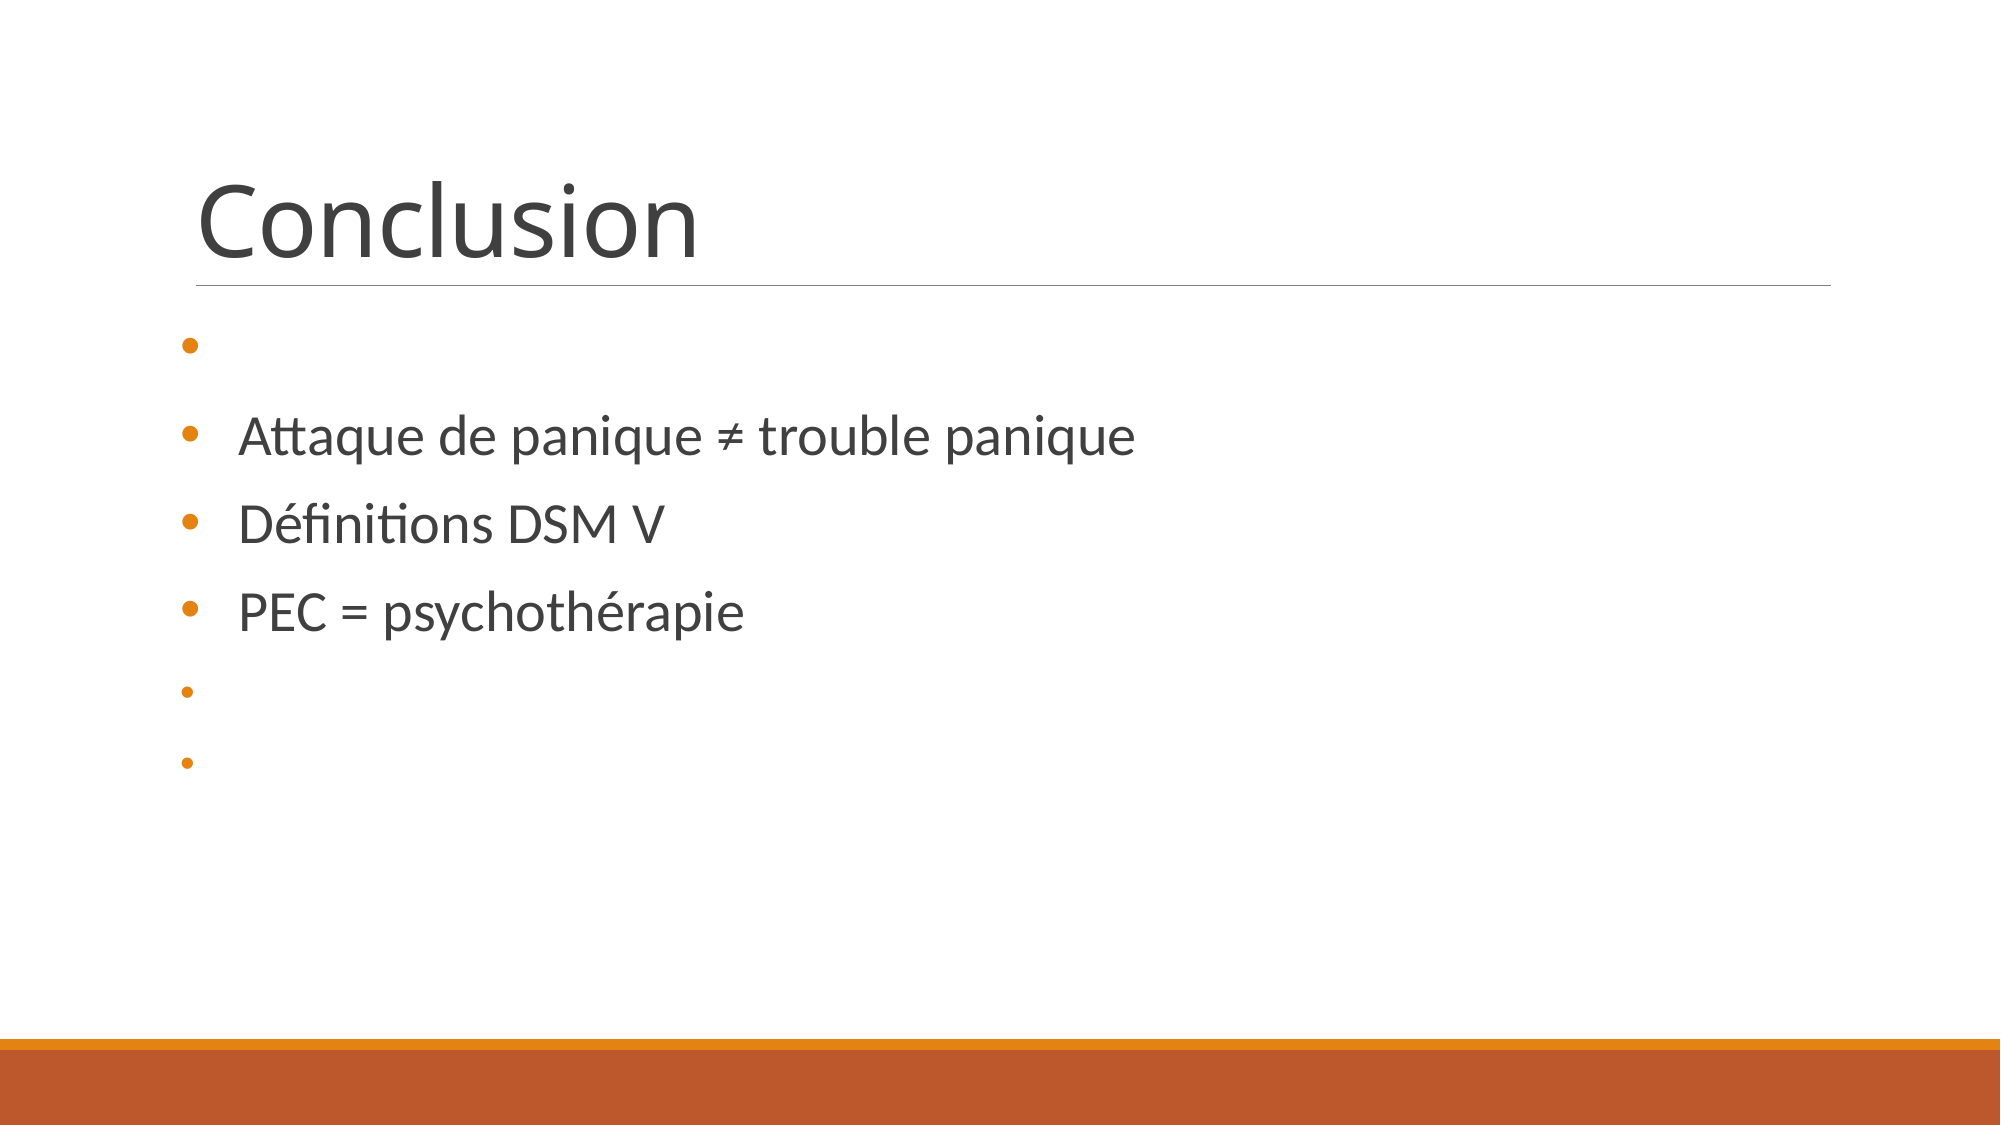

# Conclusion
Attaque de panique ≠ trouble panique
Définitions DSM V
PEC = psychothérapie